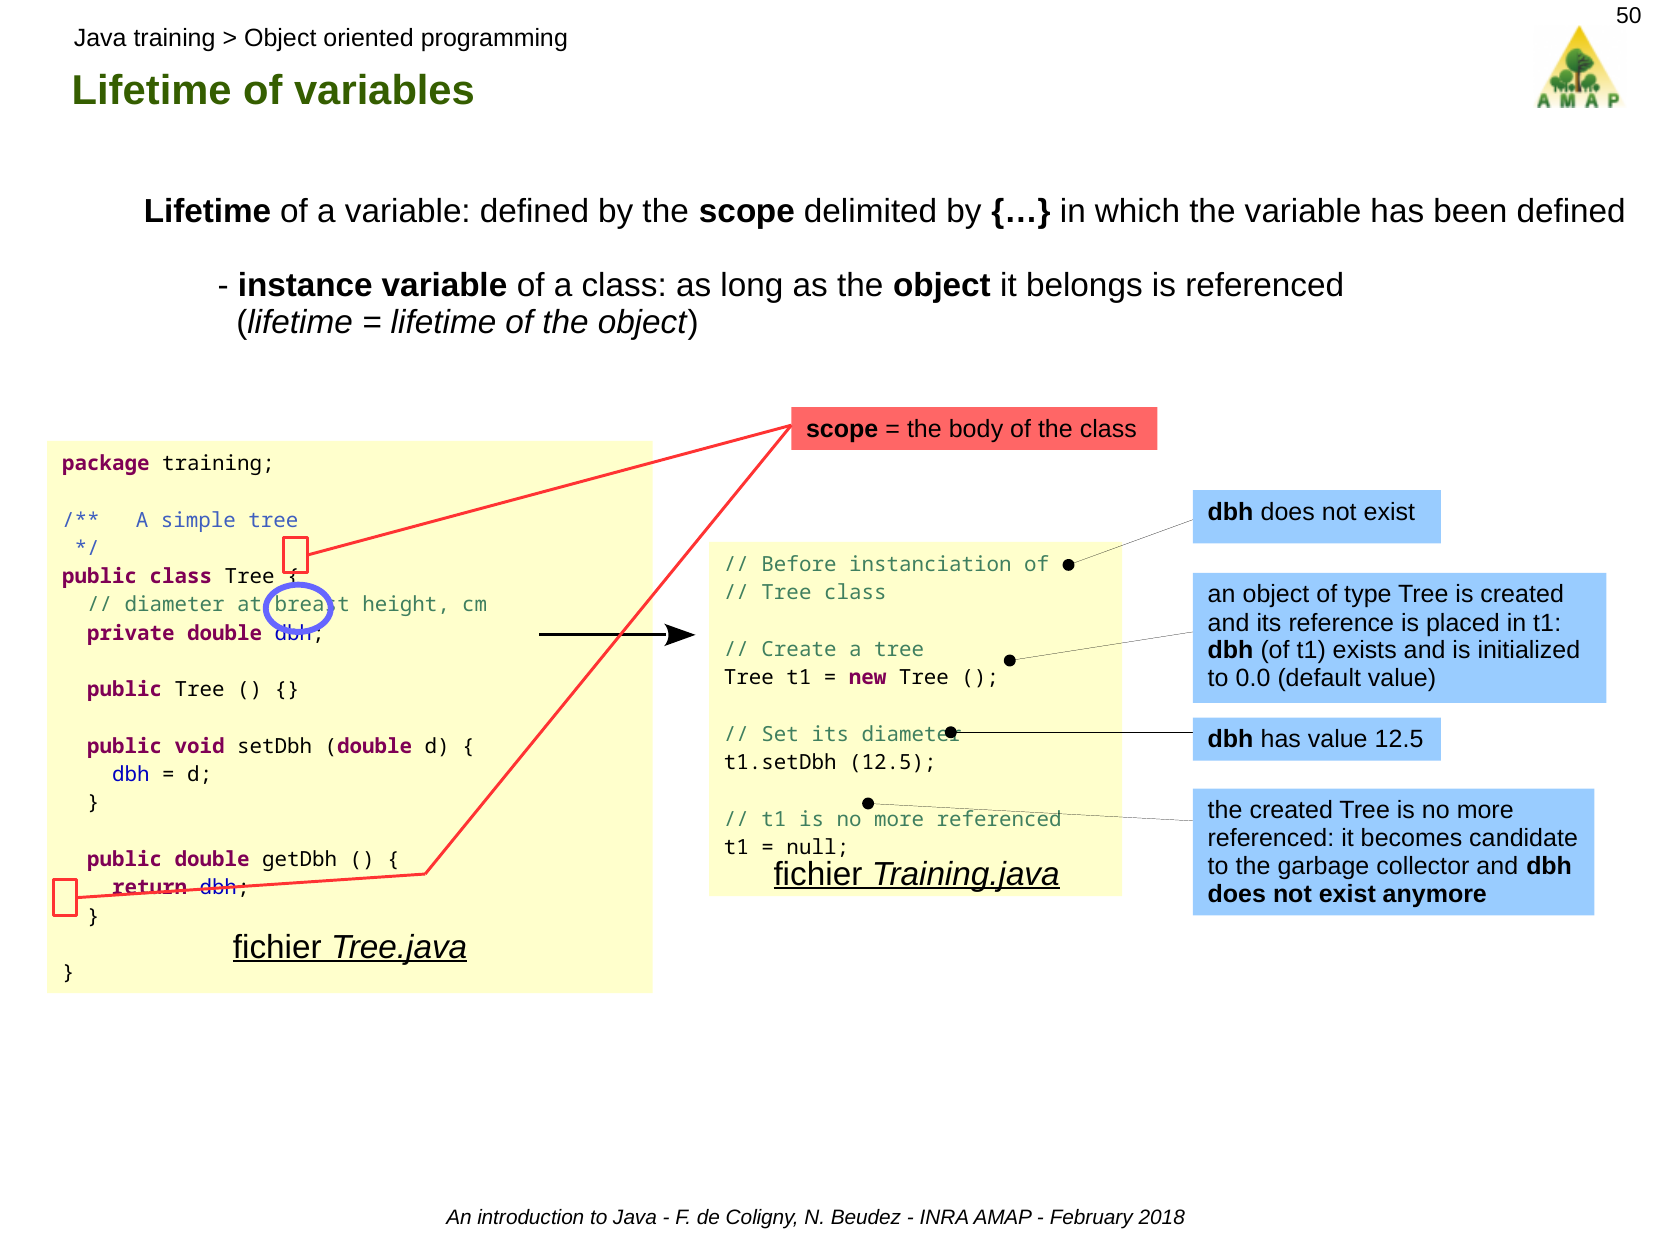

50
Java training > Object oriented programming
Lifetime of variables
Lifetime of a variable: defined by the scope delimited by {…} in which the variable has been defined
	- instance variable of a class: as long as the object it belongs is referenced
 (lifetime = lifetime of the object)
scope = the body of the class
package training;
/**	A simple tree
 */
public class Tree {
 // diameter at breast height, cm
 private double dbh;
 public Tree () {}
 public void setDbh (double d) {
 dbh = d;
 }
 public double getDbh () {
 return dbh;
 }
}
dbh does not exist
// Before instanciation of
// Tree class
// Create a tree
Tree t1 = new Tree ();
// Set its diameter
t1.setDbh (12.5);
// t1 is no more referenced
t1 = null;
an object of type Tree is created and its reference is placed in t1: dbh (of t1) exists and is initialized to 0.0 (default value)
dbh has value 12.5
the created Tree is no more referenced: it becomes candidate to the garbage collector and dbh does not exist anymore
fichier Training.java
fichier Tree.java